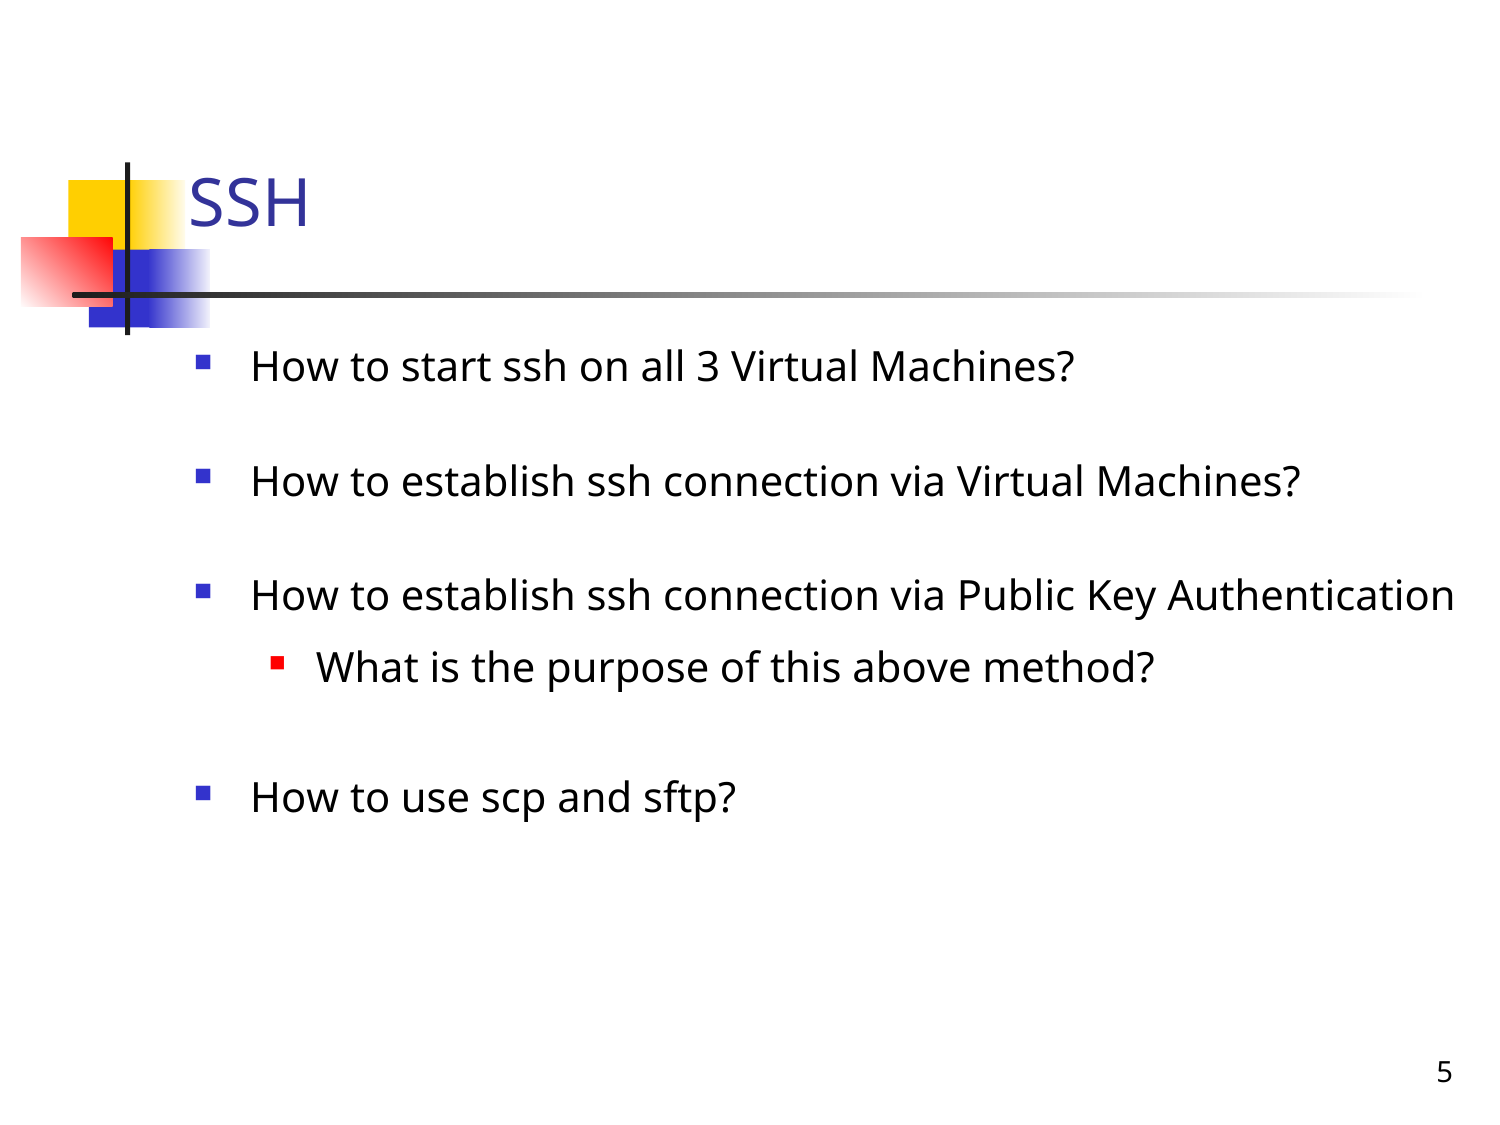

# SSH
How to start ssh on all 3 Virtual Machines?
How to establish ssh connection via Virtual Machines?
How to establish ssh connection via Public Key Authentication
What is the purpose of this above method?
How to use scp and sftp?
5